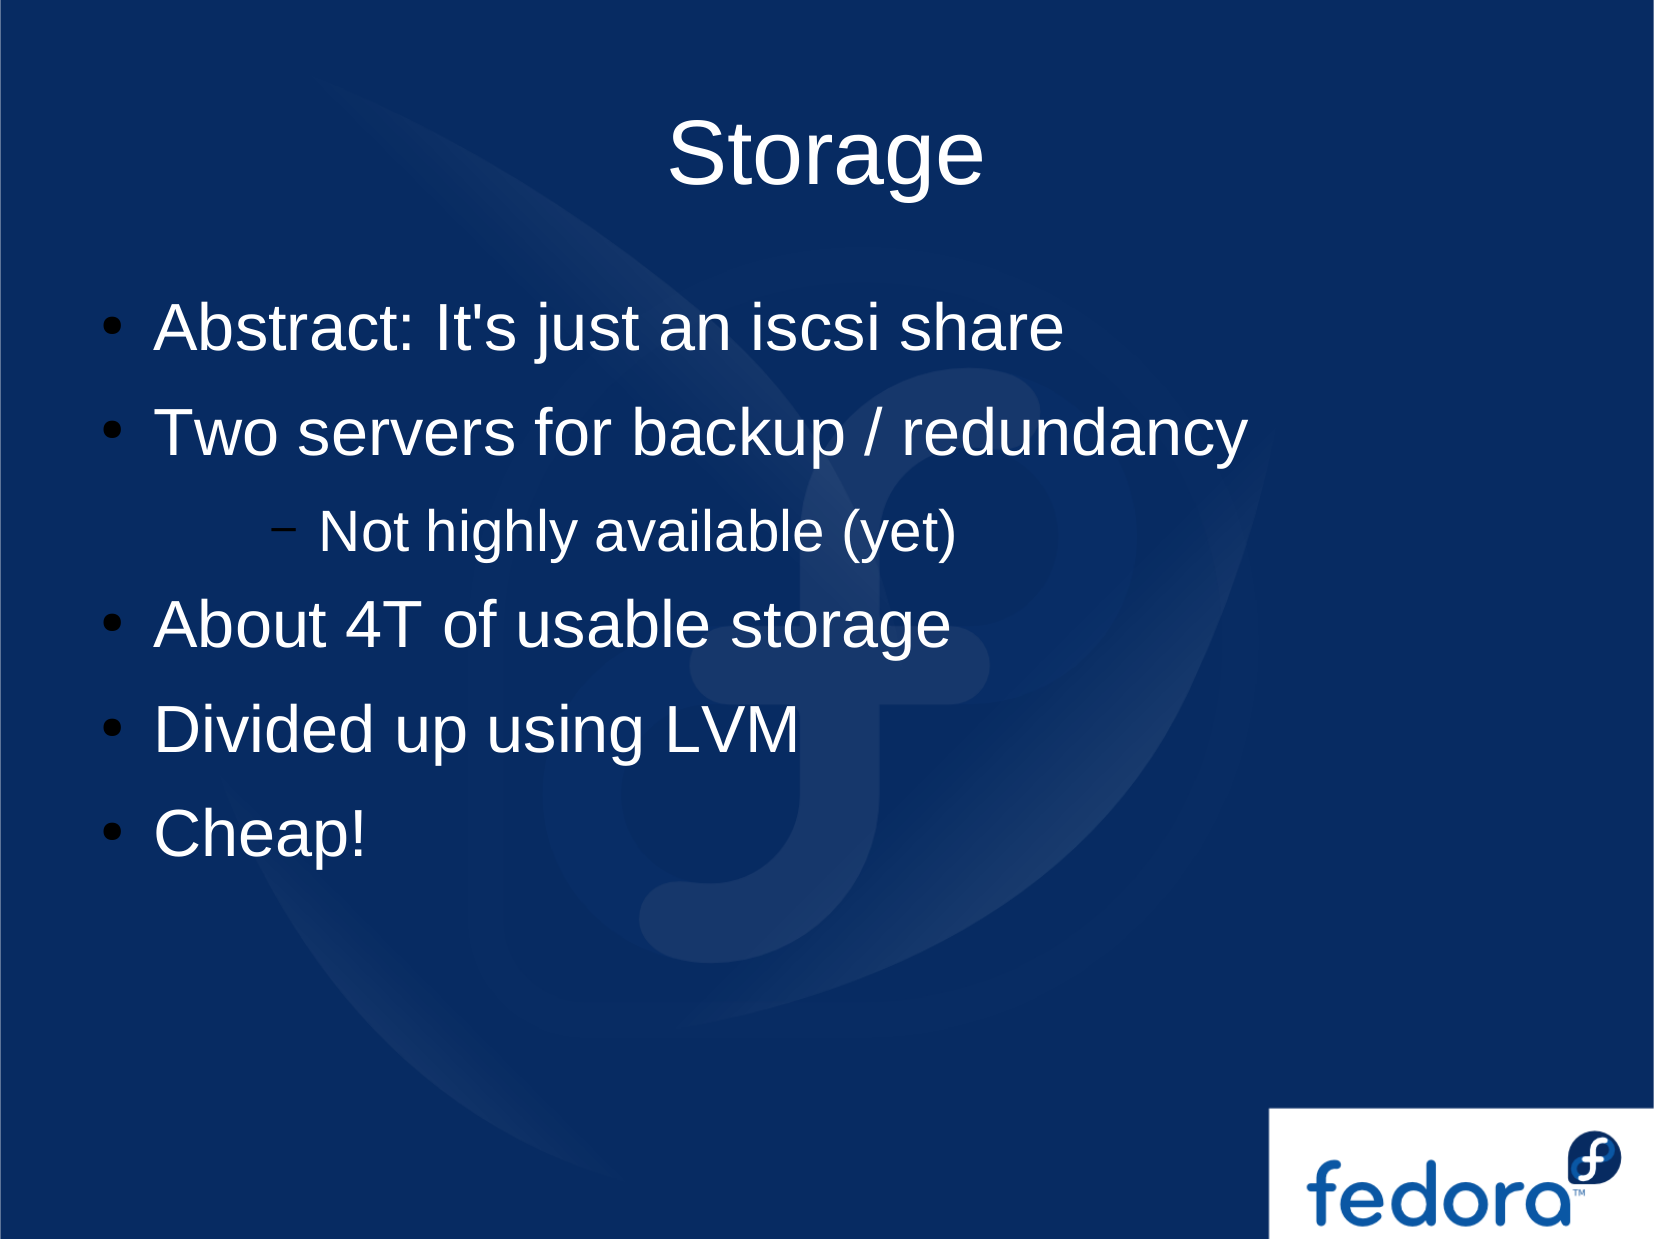

# Storage
Abstract: It's just an iscsi share
Two servers for backup / redundancy
Not highly available (yet)
About 4T of usable storage
Divided up using LVM
Cheap!